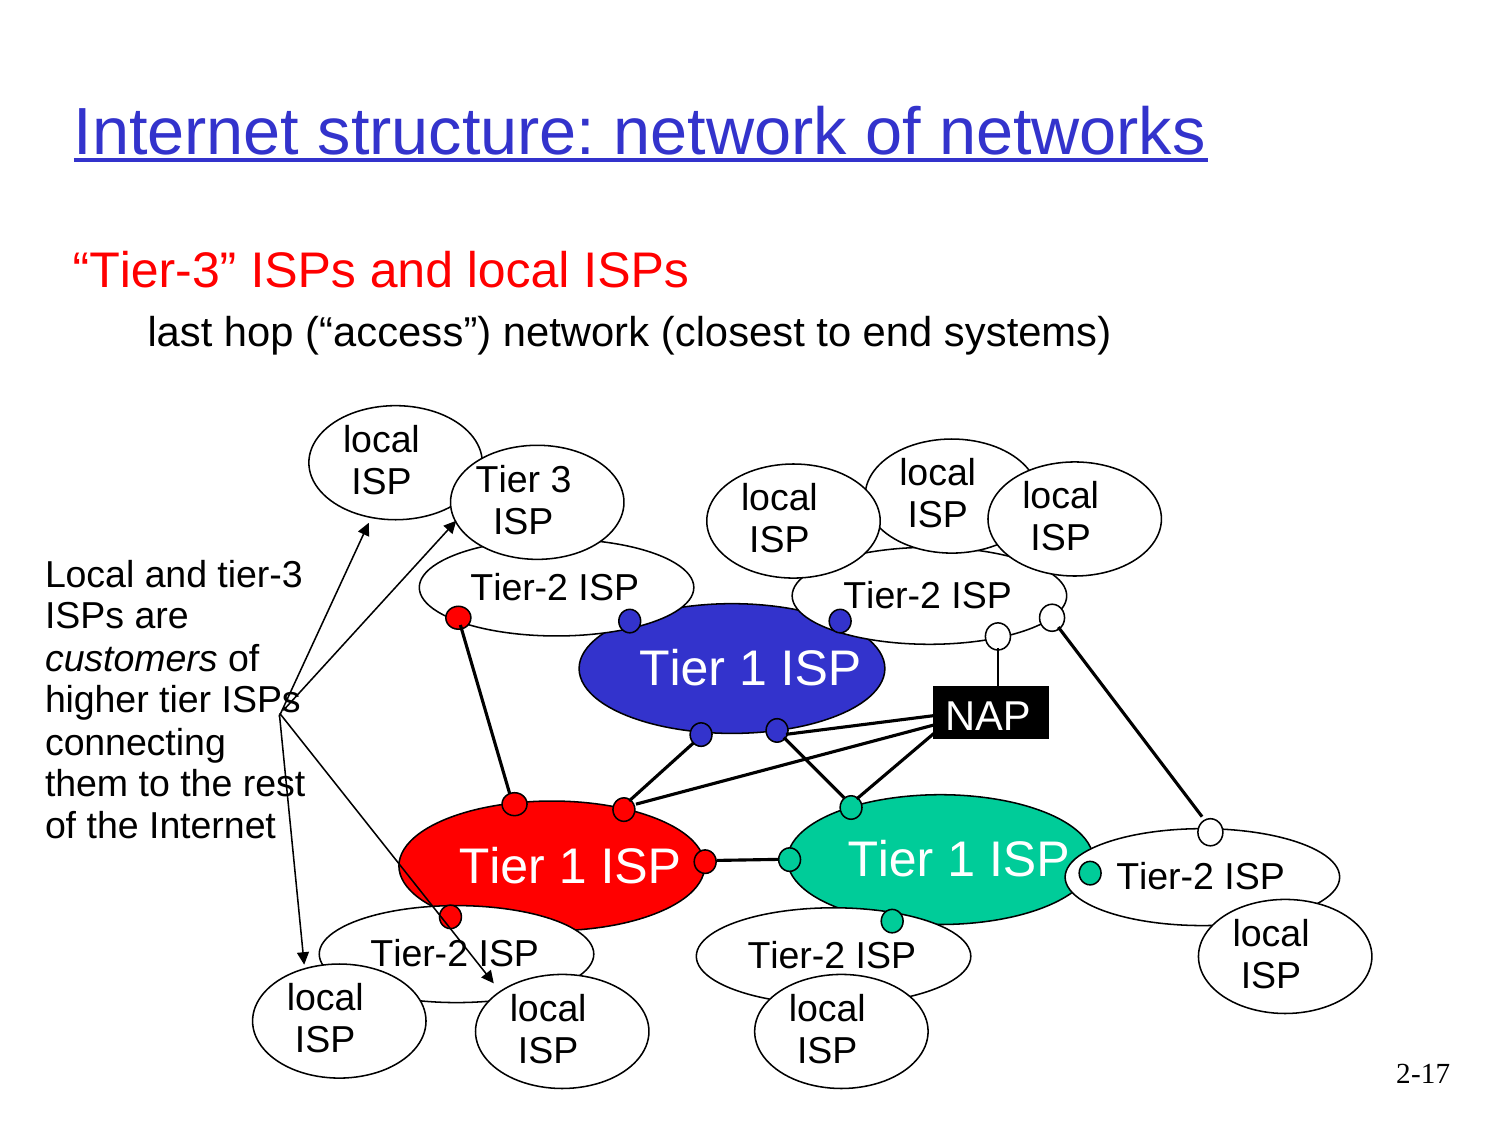

# Internet structure: network of networks
“Tier-3” ISPs and local ISPs
last hop (“access”) network (closest to end systems)
local
ISP
local
ISP
Tier 3
ISP
local
ISP
local
ISP
local
ISP
local
ISP
local
ISP
local
ISP
Tier-2 ISP
Tier-2 ISP
Tier-2 ISP
Tier-2 ISP
Tier-2 ISP
Local and tier-3 ISPs are customers of
higher tier ISPs
connecting them to the rest of the Internet
Tier 1 ISP
NAP
Tier 1 ISP
Tier 1 ISP
17